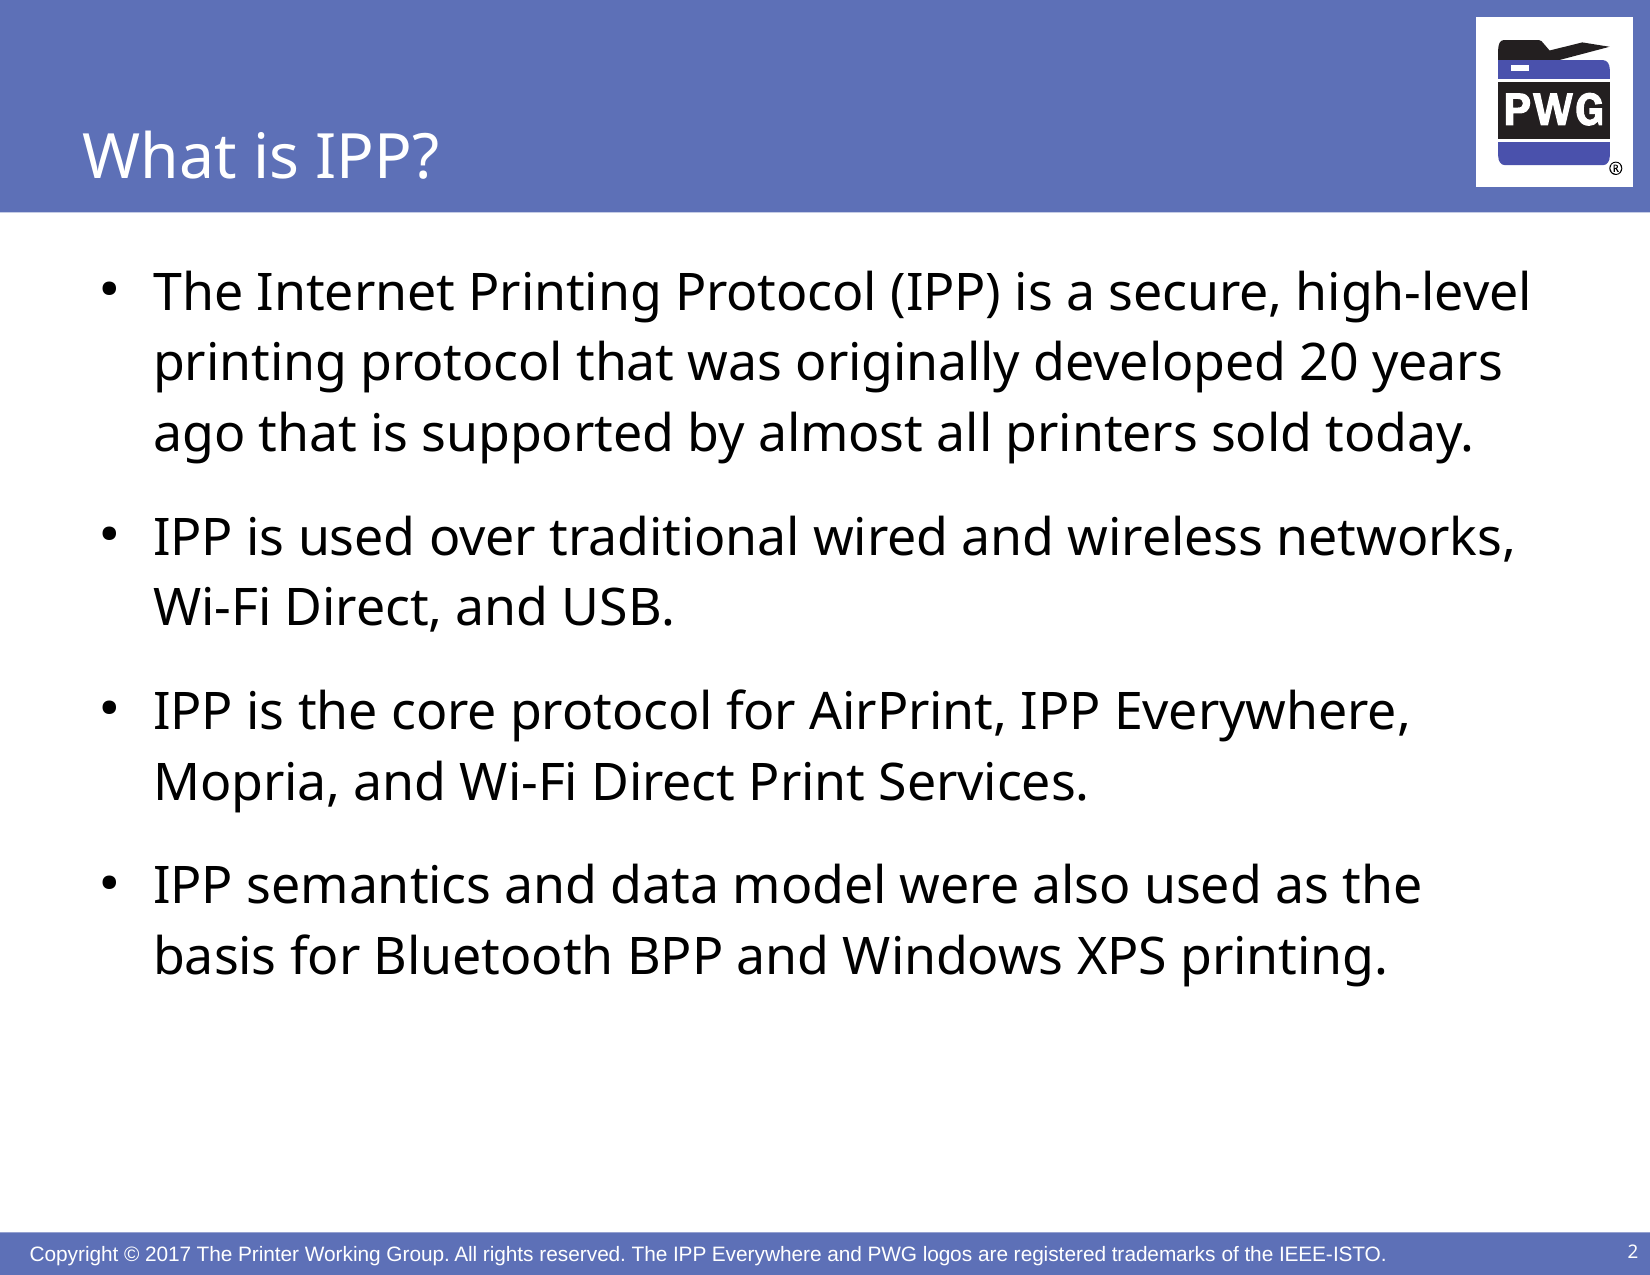

# What is IPP?
The Internet Printing Protocol (IPP) is a secure, high-level printing protocol that was originally developed 20 years ago that is supported by almost all printers sold today.
IPP is used over traditional wired and wireless networks, Wi-Fi Direct, and USB.
IPP is the core protocol for AirPrint, IPP Everywhere, Mopria, and Wi-Fi Direct Print Services.
IPP semantics and data model were also used as the basis for Bluetooth BPP and Windows XPS printing.